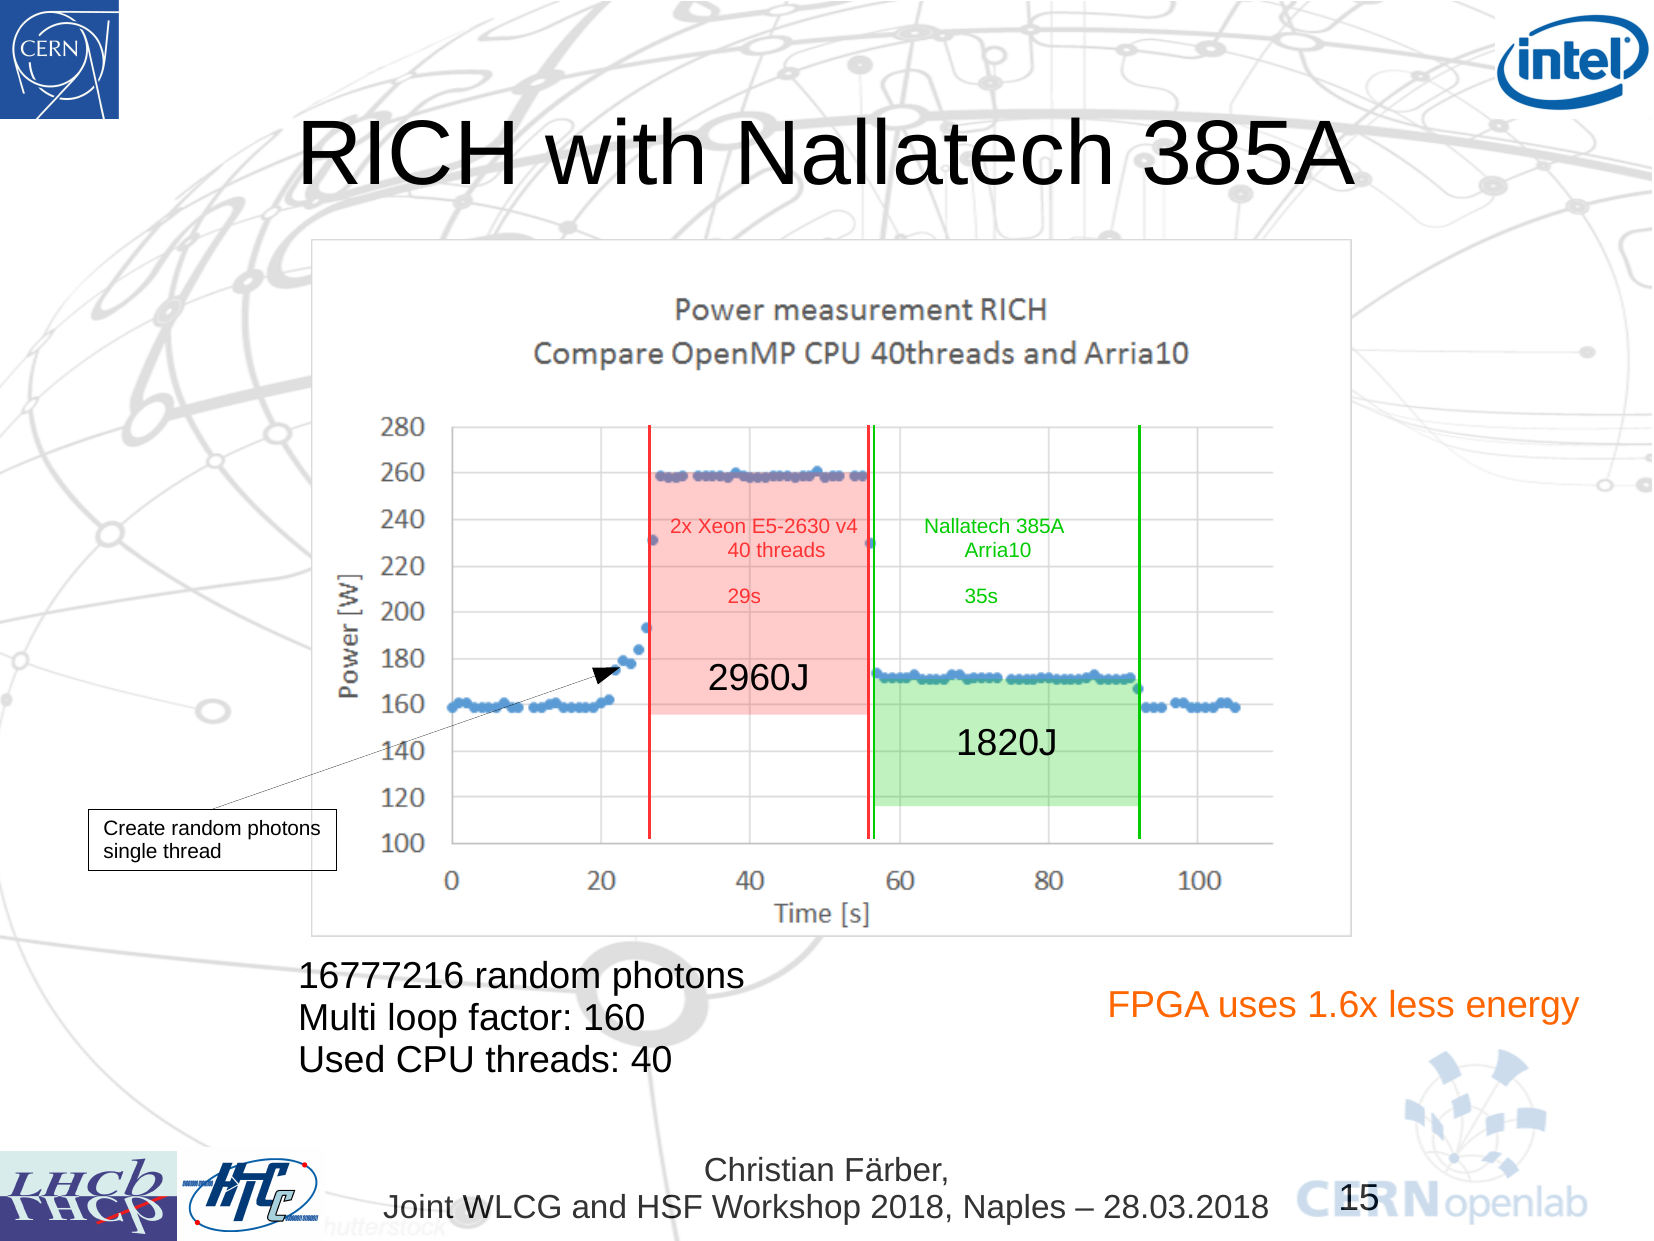

# RICH with Nallatech 385A
2960J
2x Xeon E5-2630 v4
 40 threads
 29s
Nallatech 385A
 Arria10
 35s
1820J
Create random photons
single thread
16777216 random photons
Multi loop factor: 160
Used CPU threads: 40
FPGA uses 1.6x less energy